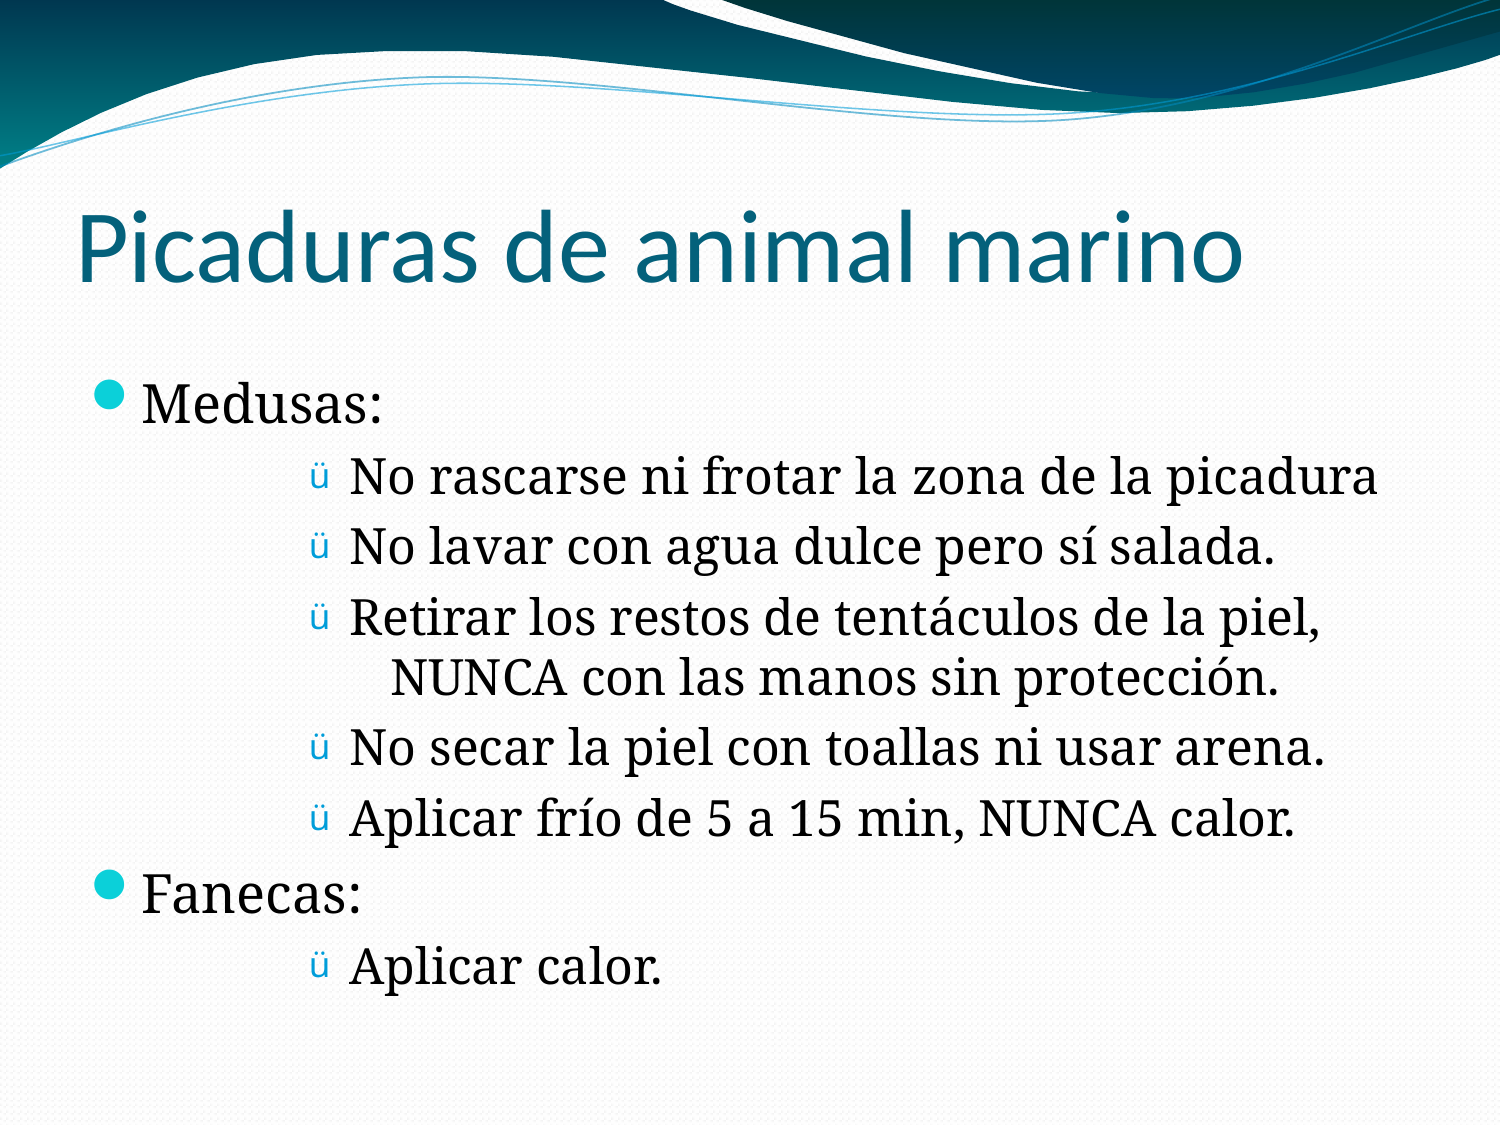

# Picaduras de animal marino
Medusas:
No rascarse ni frotar la zona de la picadura
No lavar con agua dulce pero sí salada.
Retirar los restos de tentáculos de la piel, NUNCA con las manos sin protección.
No secar la piel con toallas ni usar arena.
Aplicar frío de 5 a 15 min, NUNCA calor.
Fanecas:
Aplicar calor.